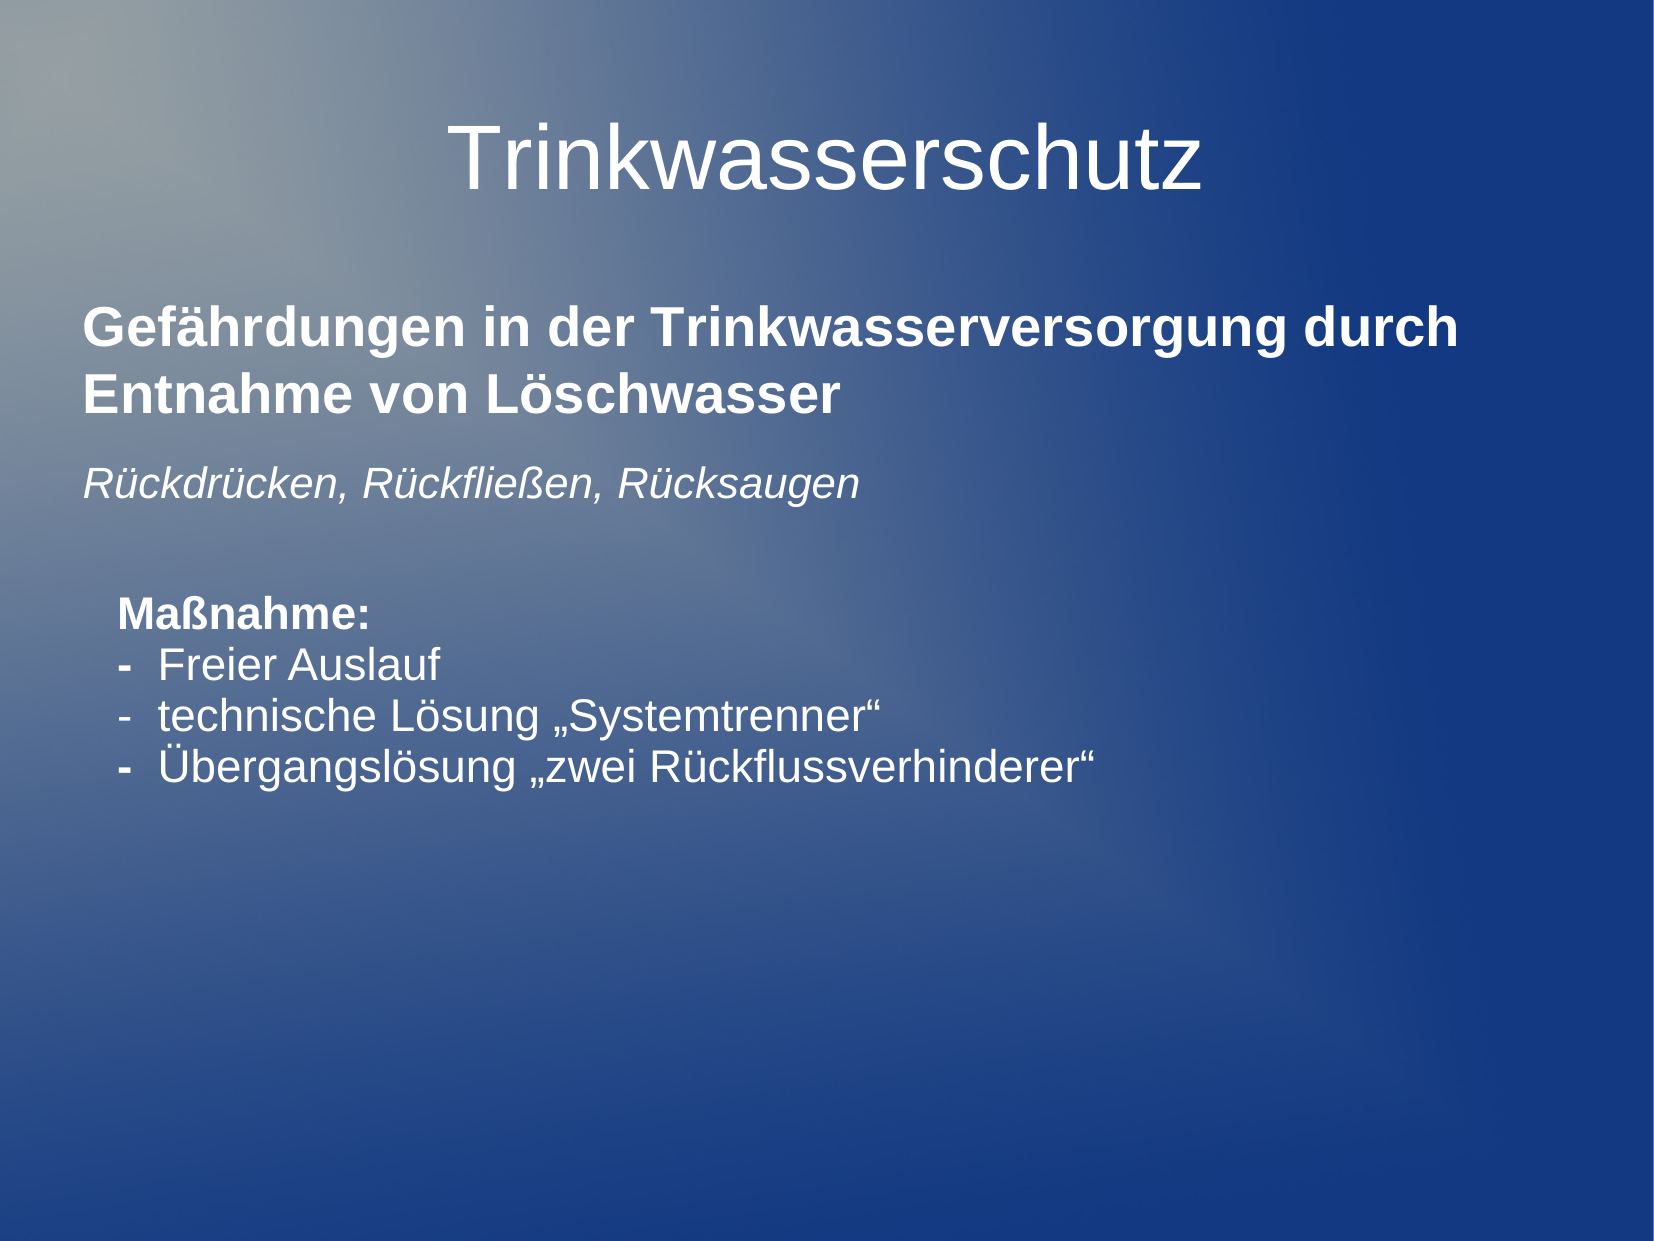

# Trinkwasserschutz
Gefährdungen in der Trinkwasserversorgung durch Entnahme von Löschwasser
Rückdrücken, Rückfließen, Rücksaugen
Maßnahme:
- Freier Auslauf
- technische Lösung „Systemtrenner“
- Übergangslösung „zwei Rückflussverhinderer“